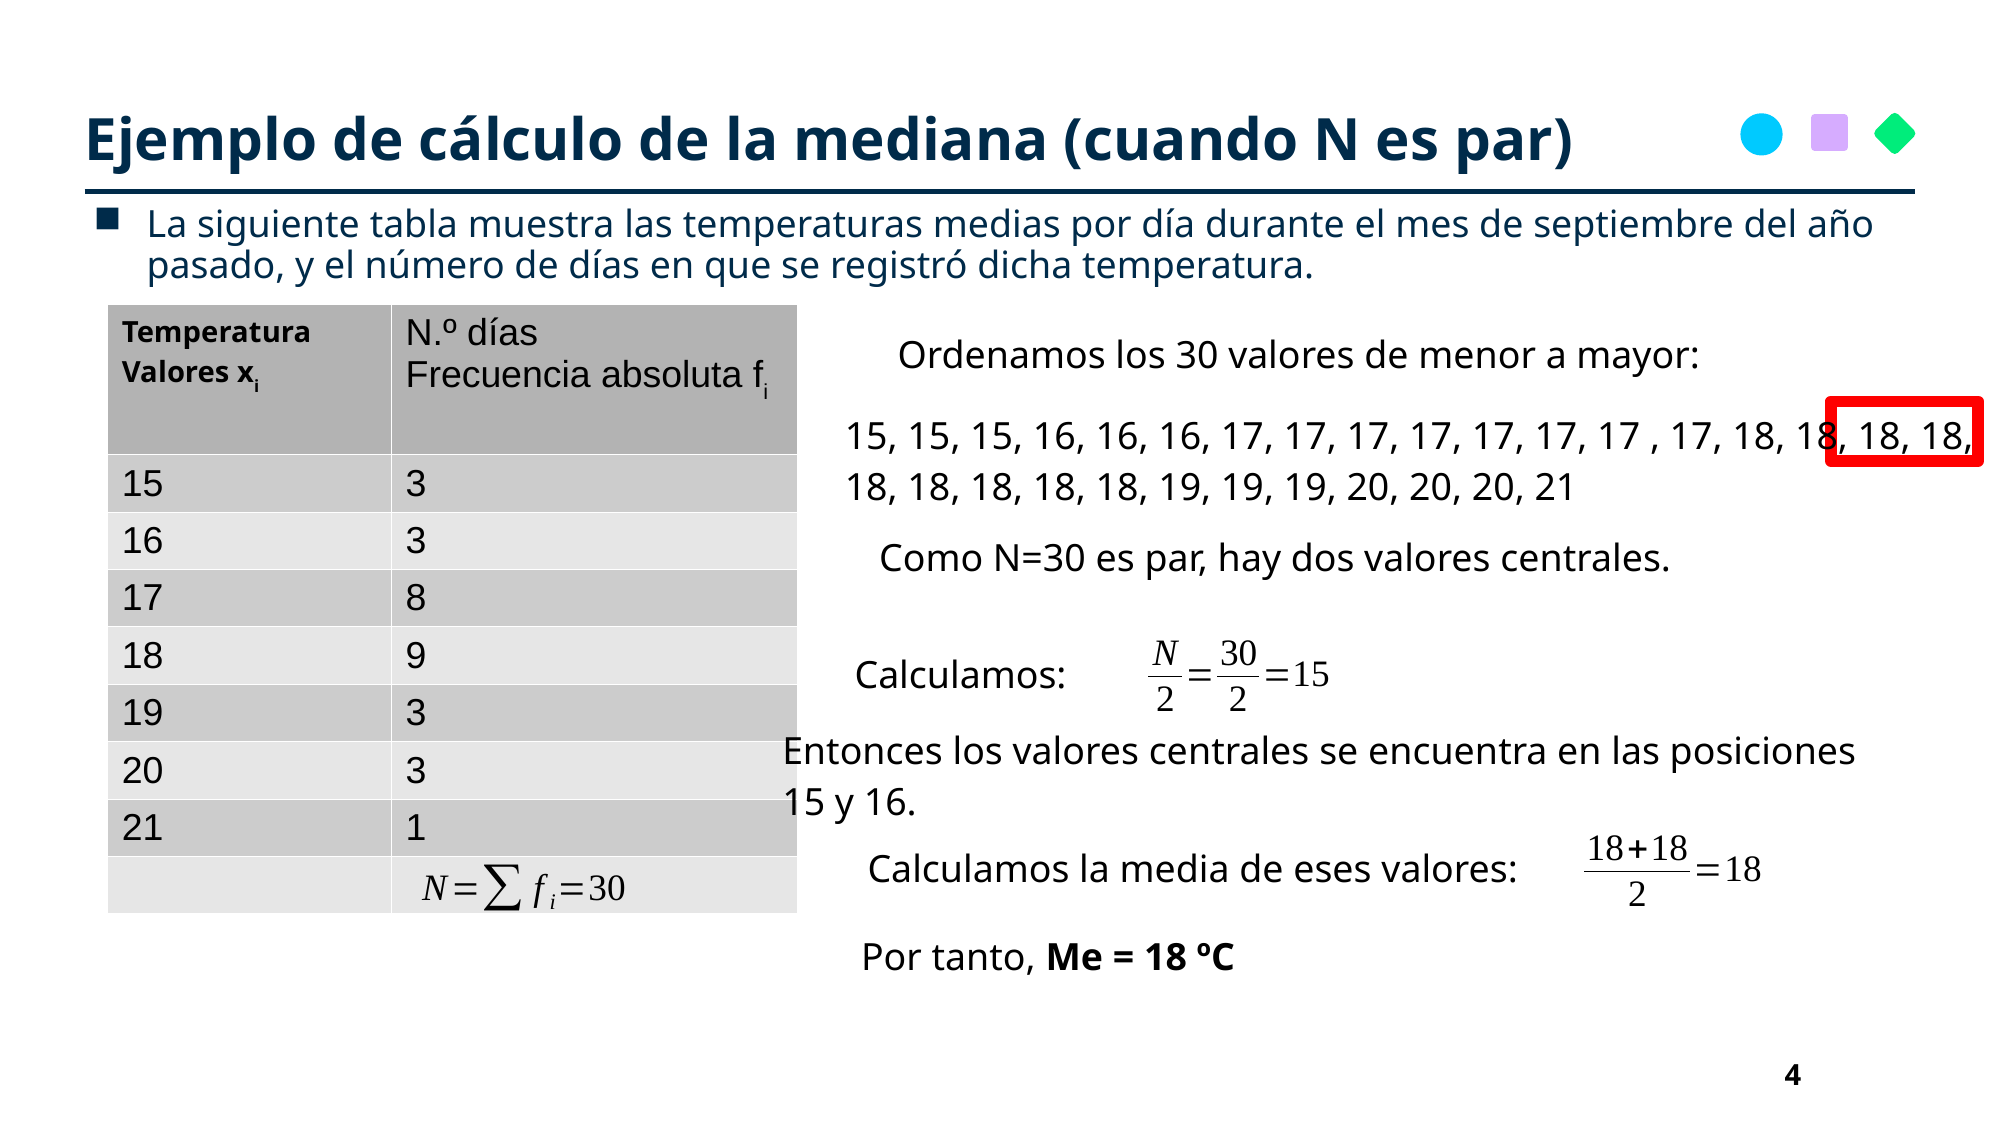

# Ejemplo de cálculo de la mediana (cuando N es par)
La siguiente tabla muestra las temperaturas medias por día durante el mes de septiembre del año pasado, y el número de días en que se registró dicha temperatura.
| Temperatura Valores xi | N.º días Frecuencia absoluta fi |
| --- | --- |
| 15 | 3 |
| 16 | 3 |
| 17 | 8 |
| 18 | 9 |
| 19 | 3 |
| 20 | 3 |
| 21 | 1 |
| | |
Ordenamos los 30 valores de menor a mayor:
15, 15, 15, 16, 16, 16, 17, 17, 17, 17, 17, 17, 17 , 17, 18, 18, 18, 18, 18, 18, 18, 18, 18, 19, 19, 19, 20, 20, 20, 21
Como N=30 es par, hay dos valores centrales.
Calculamos:
Entonces los valores centrales se encuentra en las posiciones 15 y 16.
Calculamos la media de eses valores:
Por tanto, Me = 18 ºC